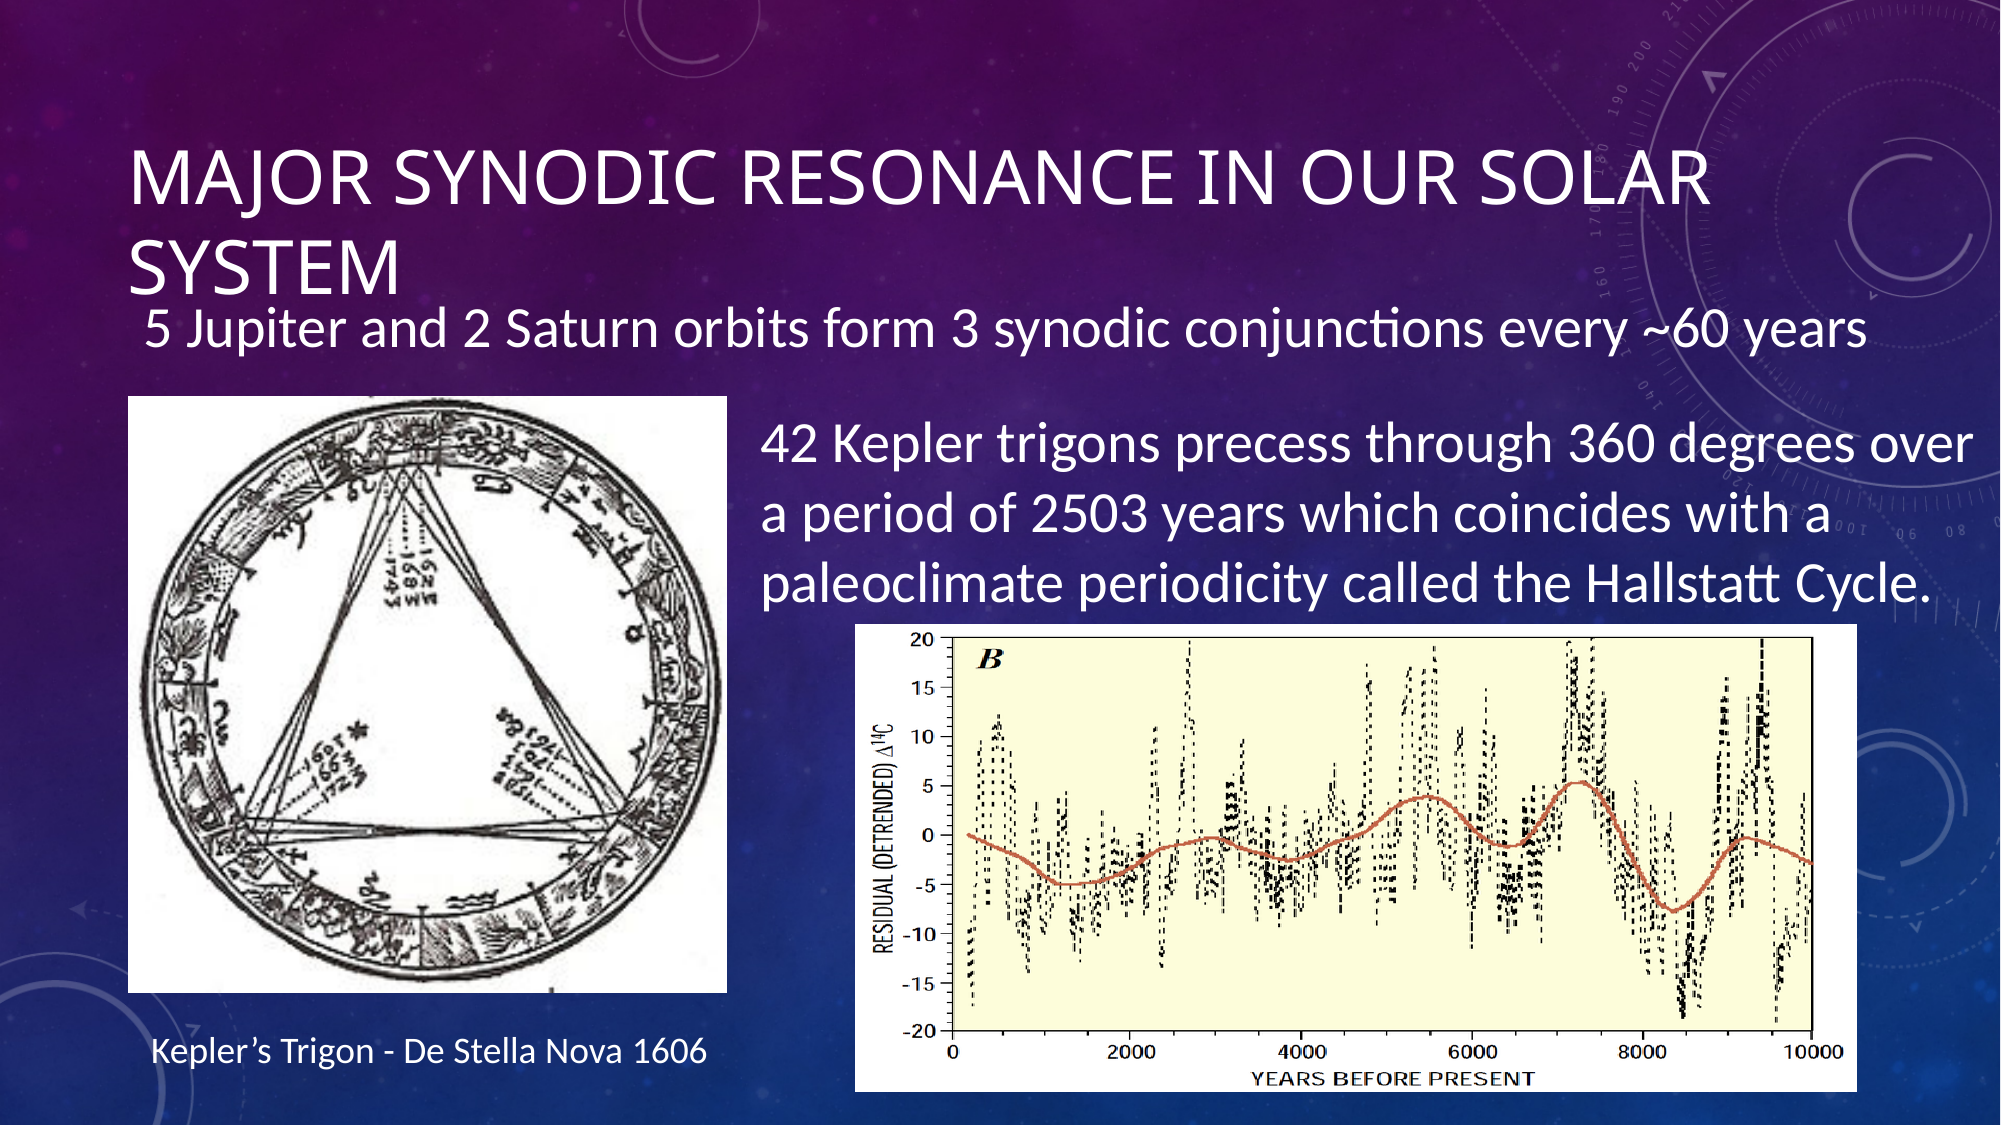

# Major Synodic resonance in our solar system
5 Jupiter and 2 Saturn orbits form 3 synodic conjunctions every ~60 years
42 Kepler trigons precess through 360 degrees over a period of 2503 years which coincides with a paleoclimate periodicity called the Hallstatt Cycle.
Kepler’s Trigon - De Stella Nova 1606